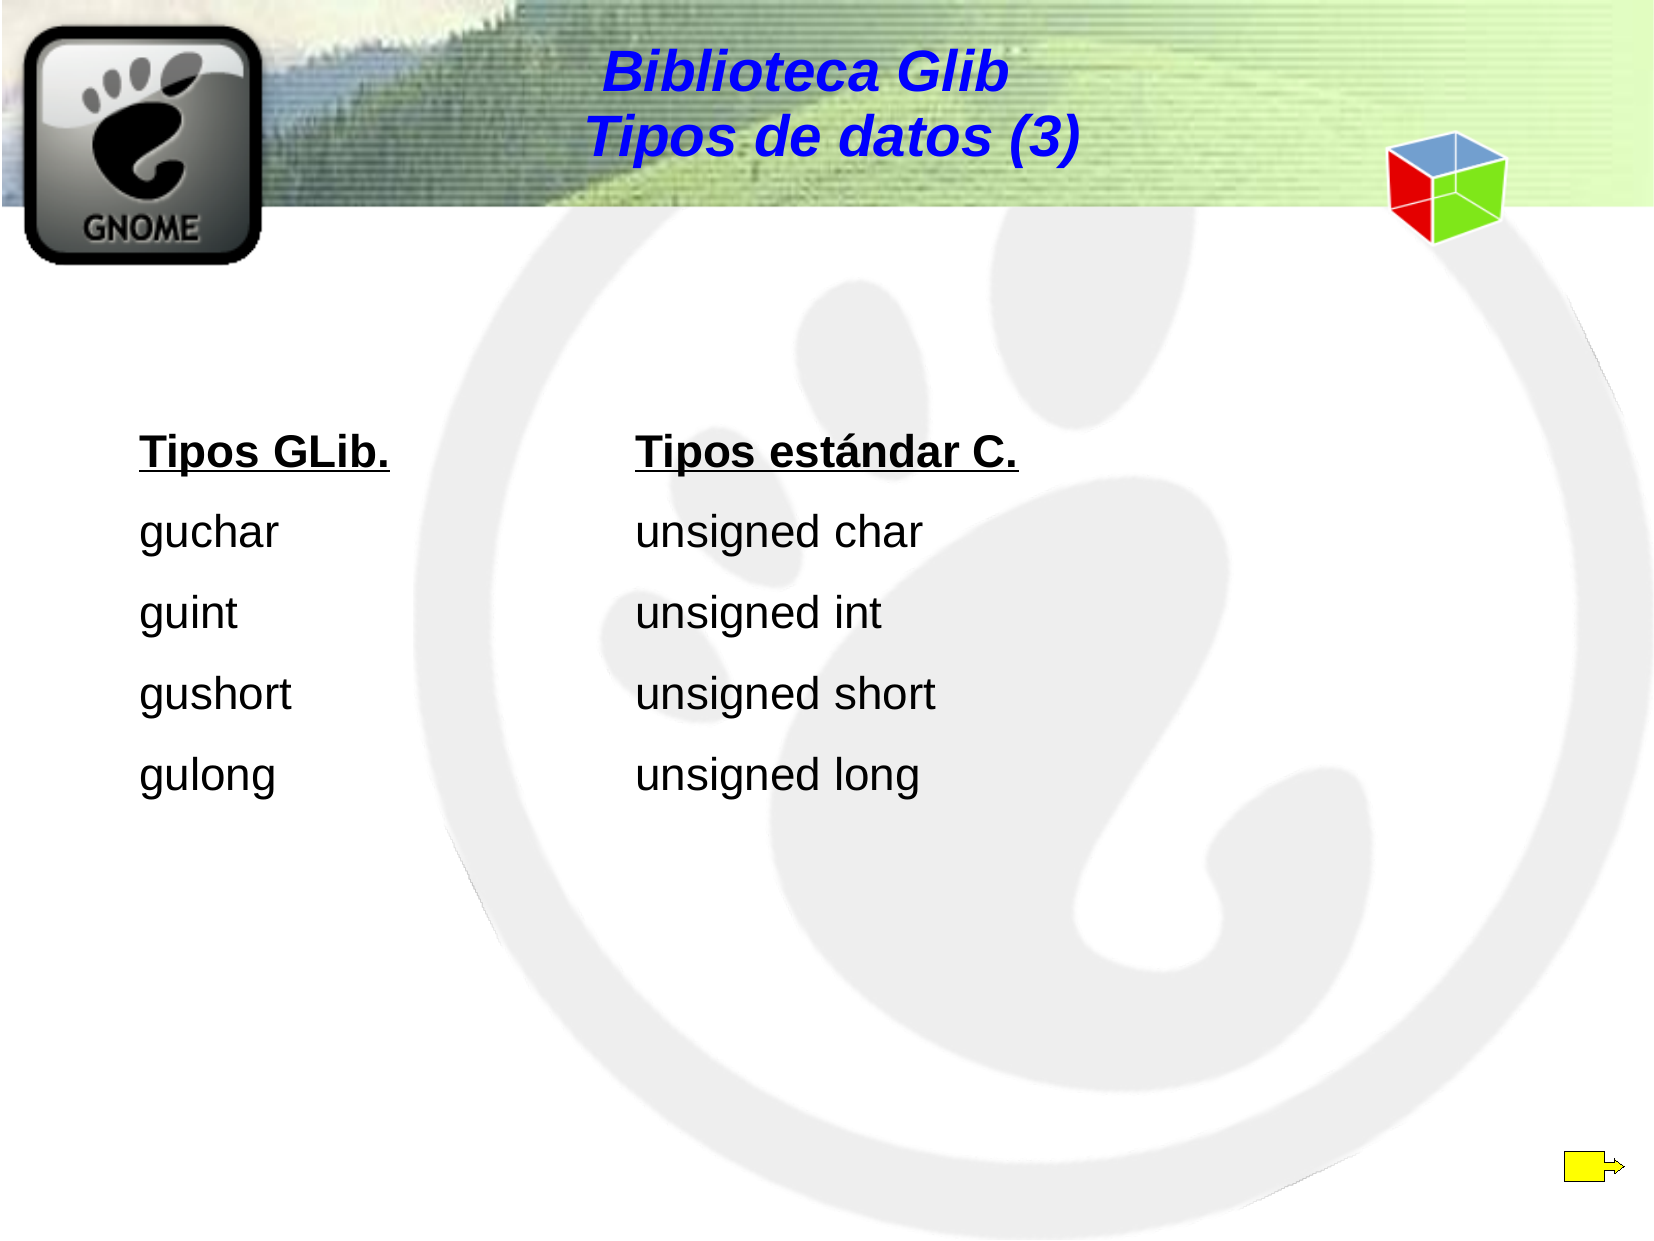

# Biblioteca Glib Tipos de datos (3)
Tipos GLib.				Tipos estándar C.
guchar					unsigned char
guint						unsigned int
gushort					unsigned short
gulong					unsigned long